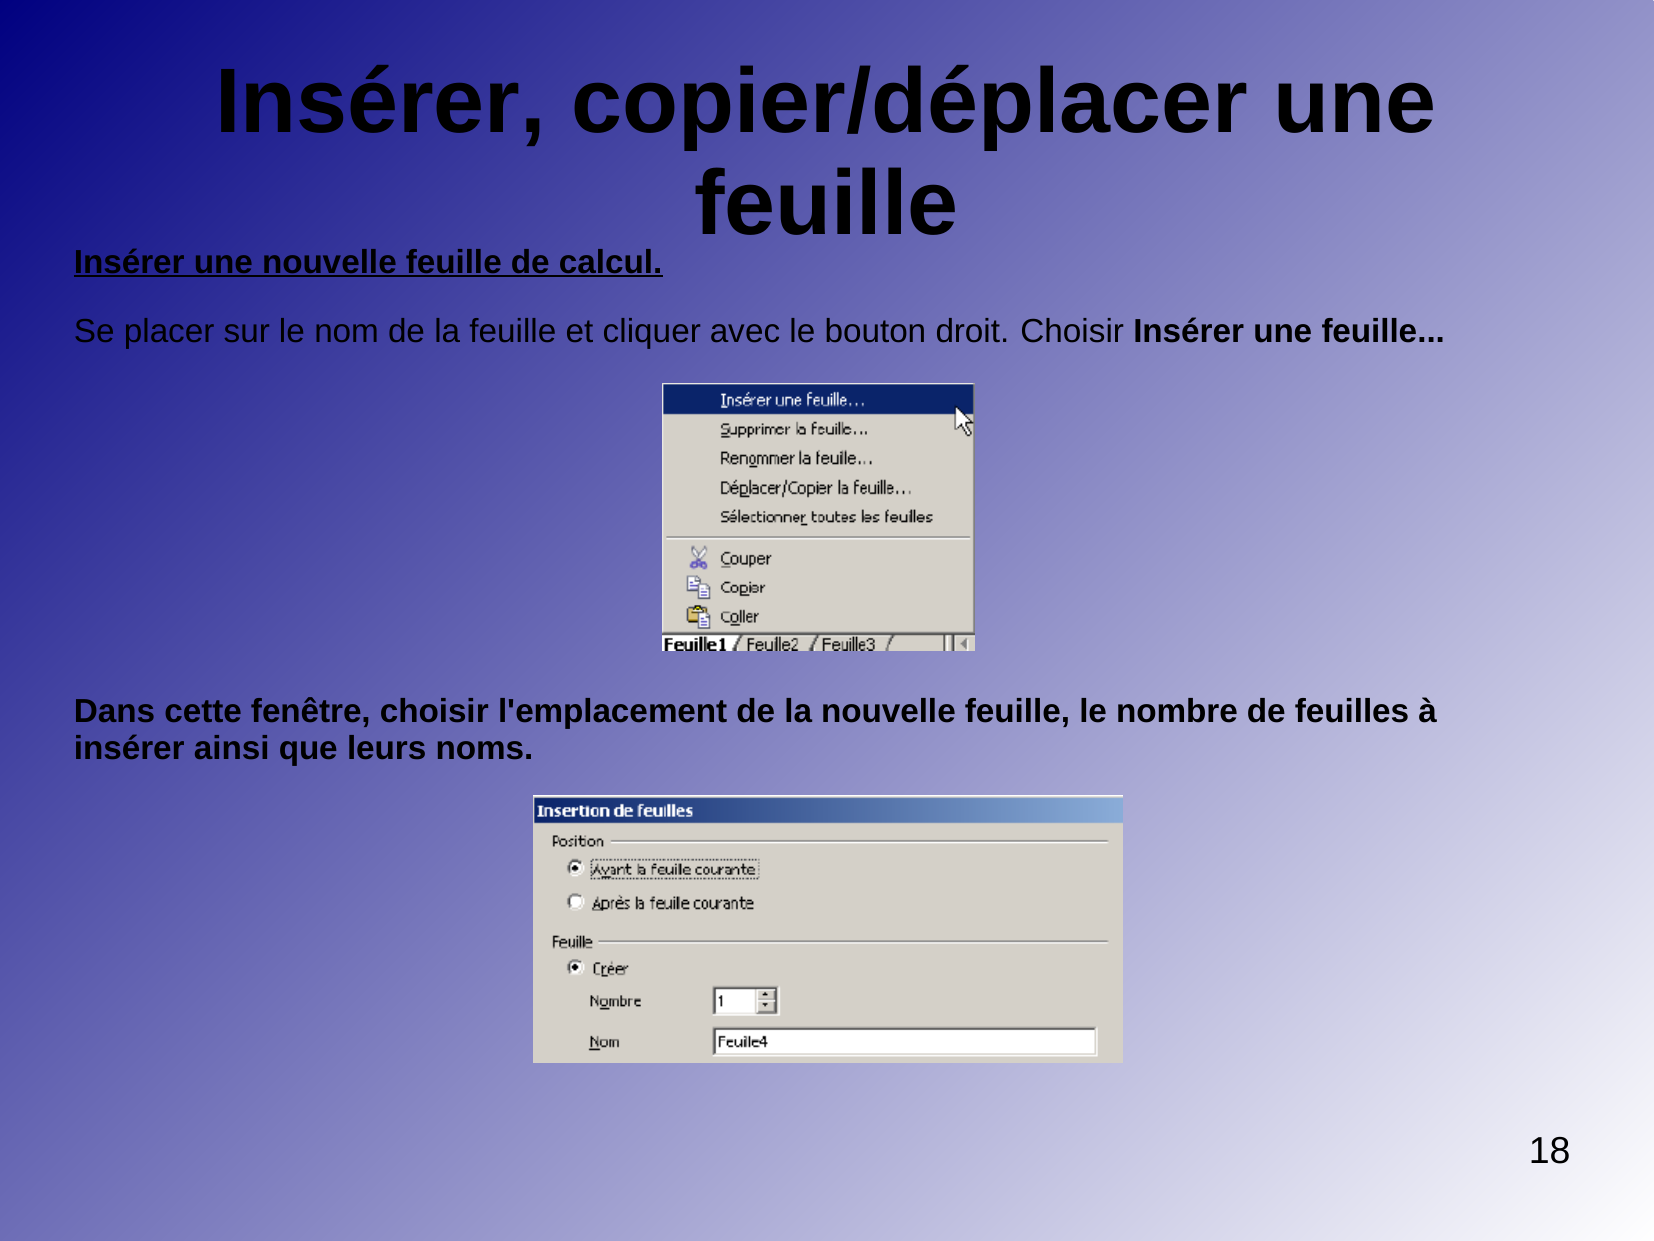

# Insérer, copier/déplacer une feuille
Insérer une nouvelle feuille de calcul.
Se placer sur le nom de la feuille et cliquer avec le bouton droit. Choisir Insérer une feuille...
Dans cette fenêtre, choisir l'emplacement de la nouvelle feuille, le nombre de feuilles à insérer ainsi que leurs noms.
18